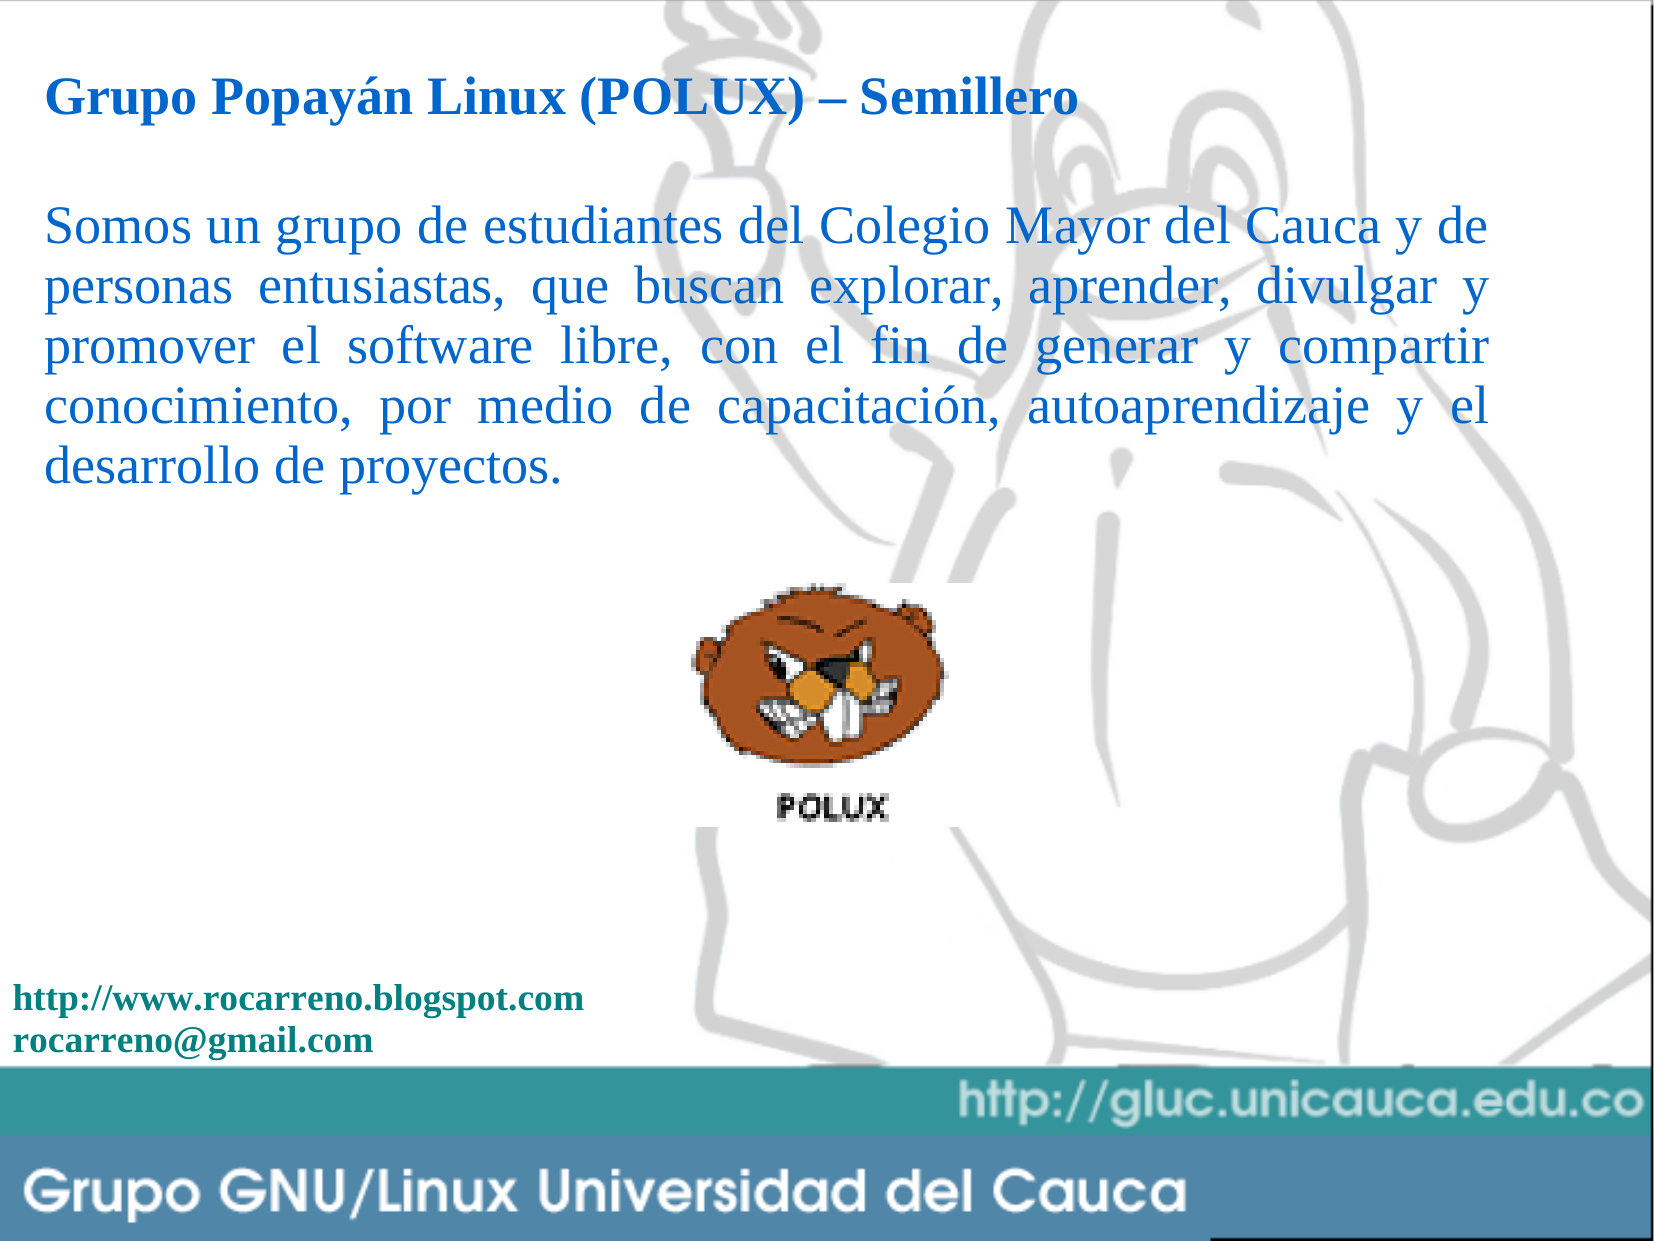

Grupo Popayán Linux (POLUX) – Semillero
Somos un grupo de estudiantes del Colegio Mayor del Cauca y de personas entusiastas, que buscan explorar, aprender, divulgar y promover el software libre, con el fin de generar y compartir conocimiento, por medio de capacitación, autoaprendizaje y el desarrollo de proyectos.
http://www.rocarreno.blogspot.com
rocarreno@gmail.com